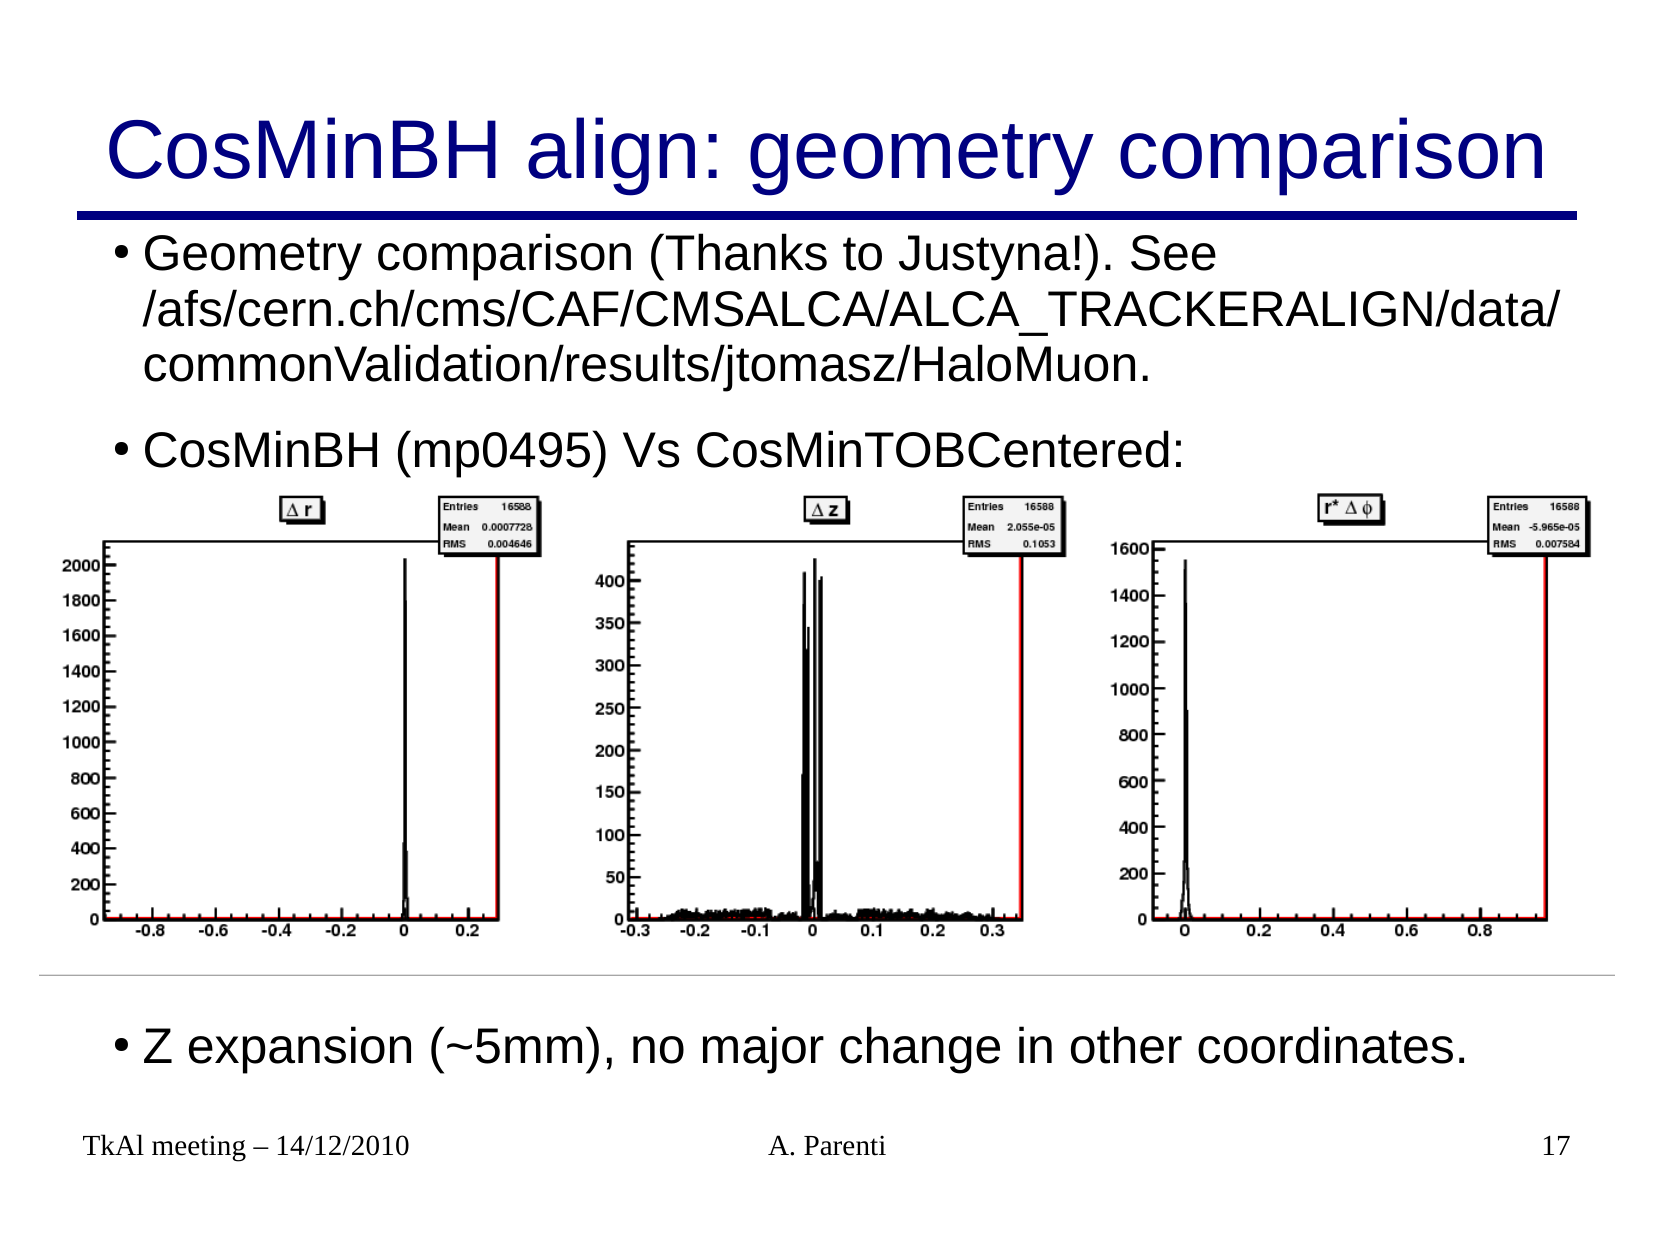

# CosMinBH align: geometry comparison
Geometry comparison (Thanks to Justyna!). See /afs/cern.ch/cms/CAF/CMSALCA/ALCA_TRACKERALIGN/data/commonValidation/results/jtomasz/HaloMuon.
CosMinBH (mp0495) Vs CosMinTOBCentered:
Z expansion (~5mm), no major change in other coordinates.
17